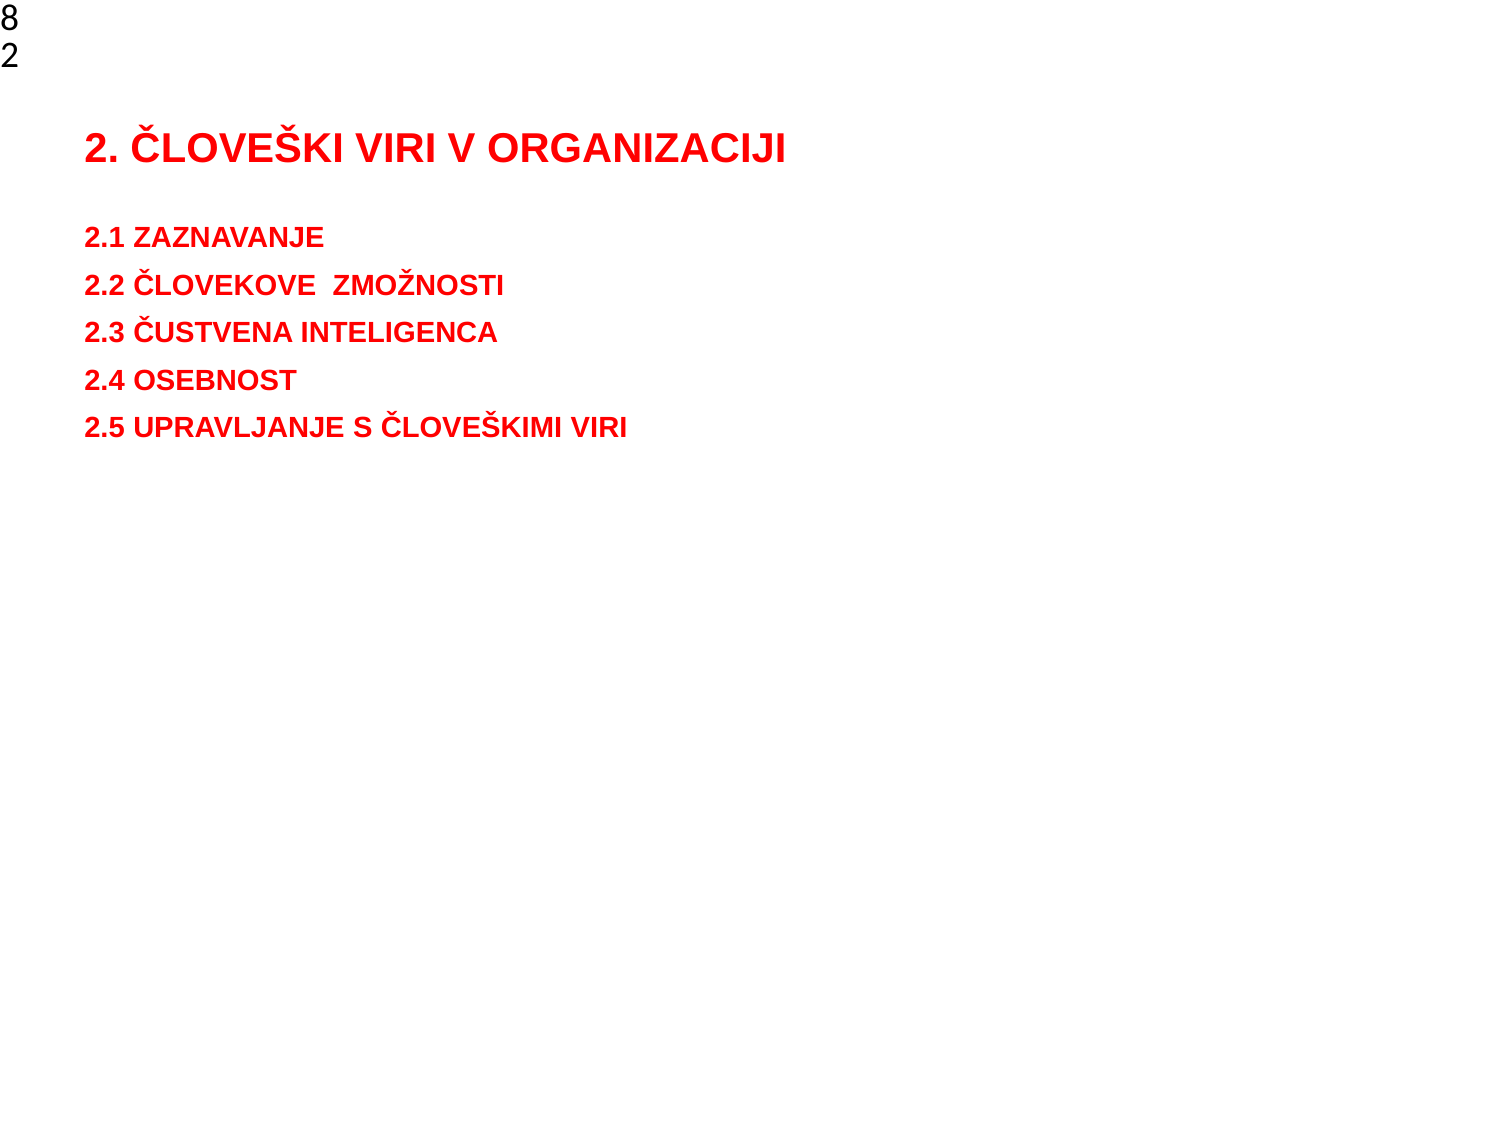

2. ČLOVEŠKI VIRI V ORGANIZACIJI
2.1 ZAZNAVANJE
2.2 ČLOVEKOVE ZMOŽNOSTI
2.3 ČUSTVENA INTELIGENCA
2.4 OSEBNOST
2.5 UPRAVLJANJE S ČLOVEŠKIMI VIRI